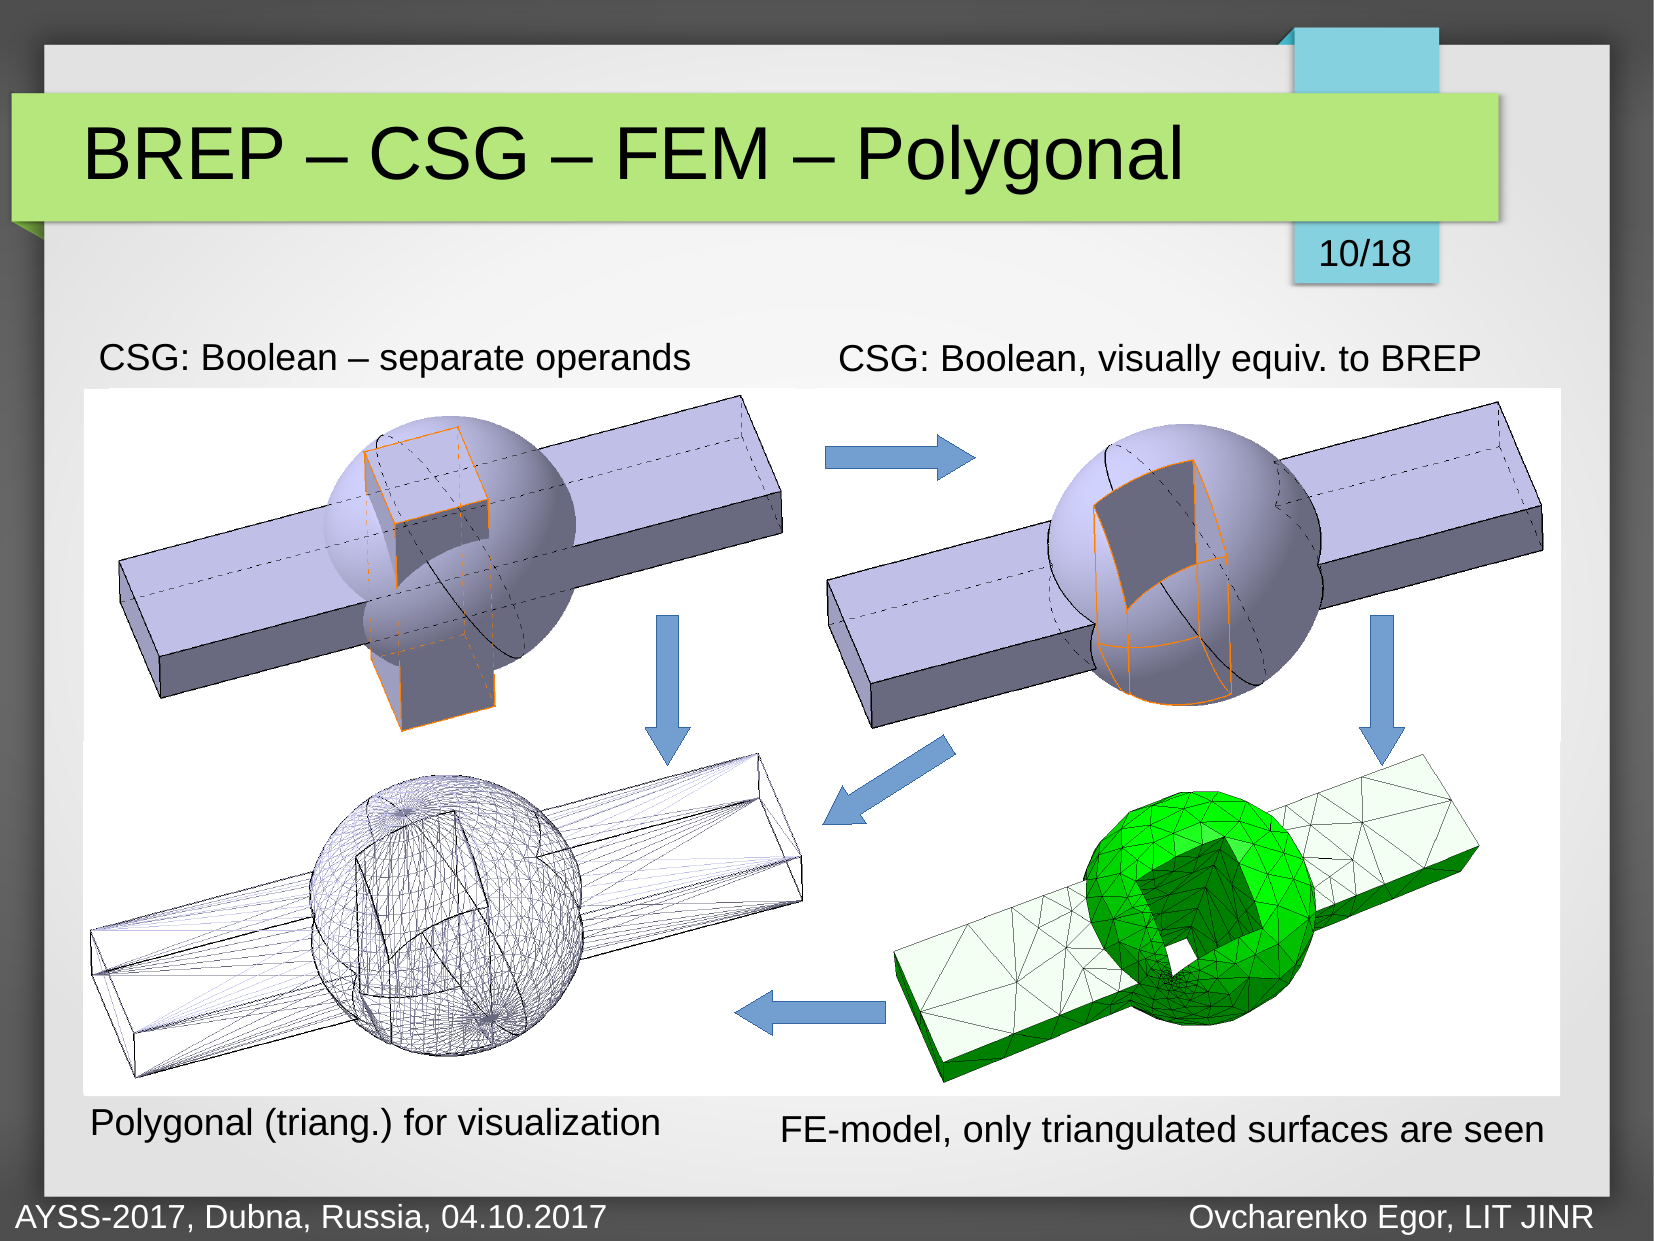

# BREP – CSG – FEM – Polygonal
10/18
CSG: Boolean – separate operands
CSG: Boolean, visually equiv. to BREP
Polygonal (triang.) for visualization
FE-model, only triangulated surfaces are seen
AYSS-2017, Dubna, Russia, 04.10.2017 Ovcharenko Egor, LIT JINR